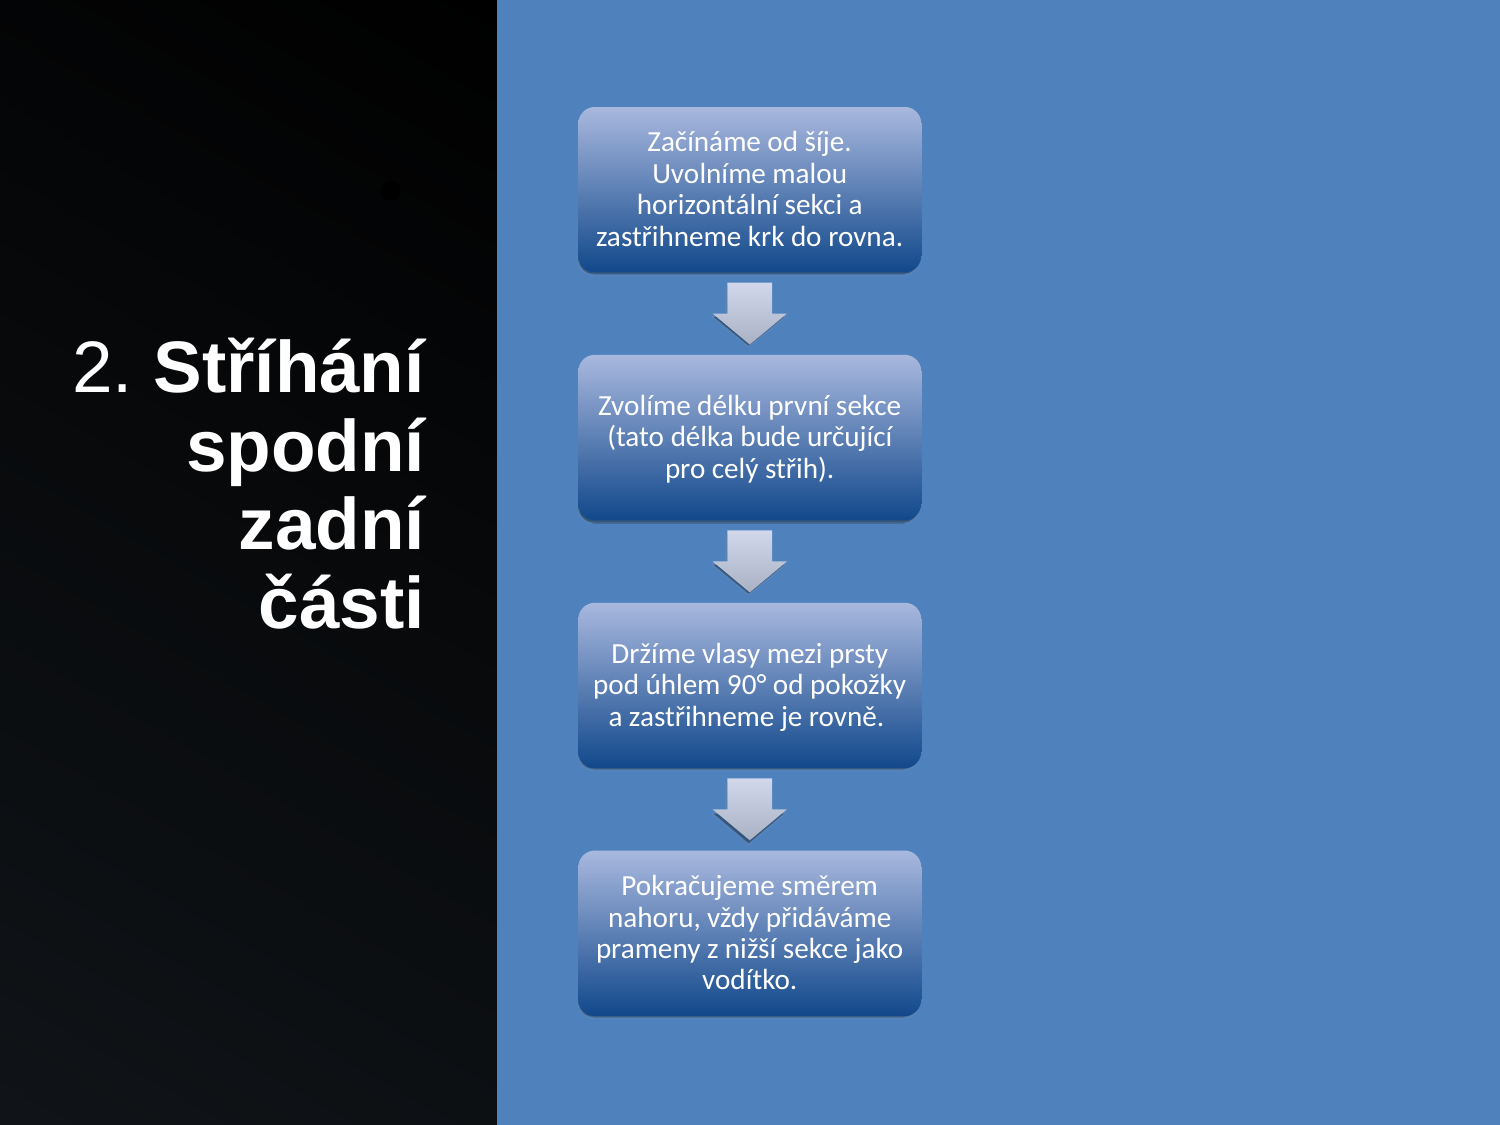

# 2. Stříhání spodní zadní části
Začínáme od šíje. Uvolníme malou horizontální sekci a zastřihneme krk do rovna.
Zvolíme délku první sekce (tato délka bude určující pro celý střih).
Držíme vlasy mezi prsty pod úhlem 90° od pokožky a zastřihneme je rovně.
Pokračujeme směrem nahoru, vždy přidáváme prameny z nižší sekce jako vodítko.